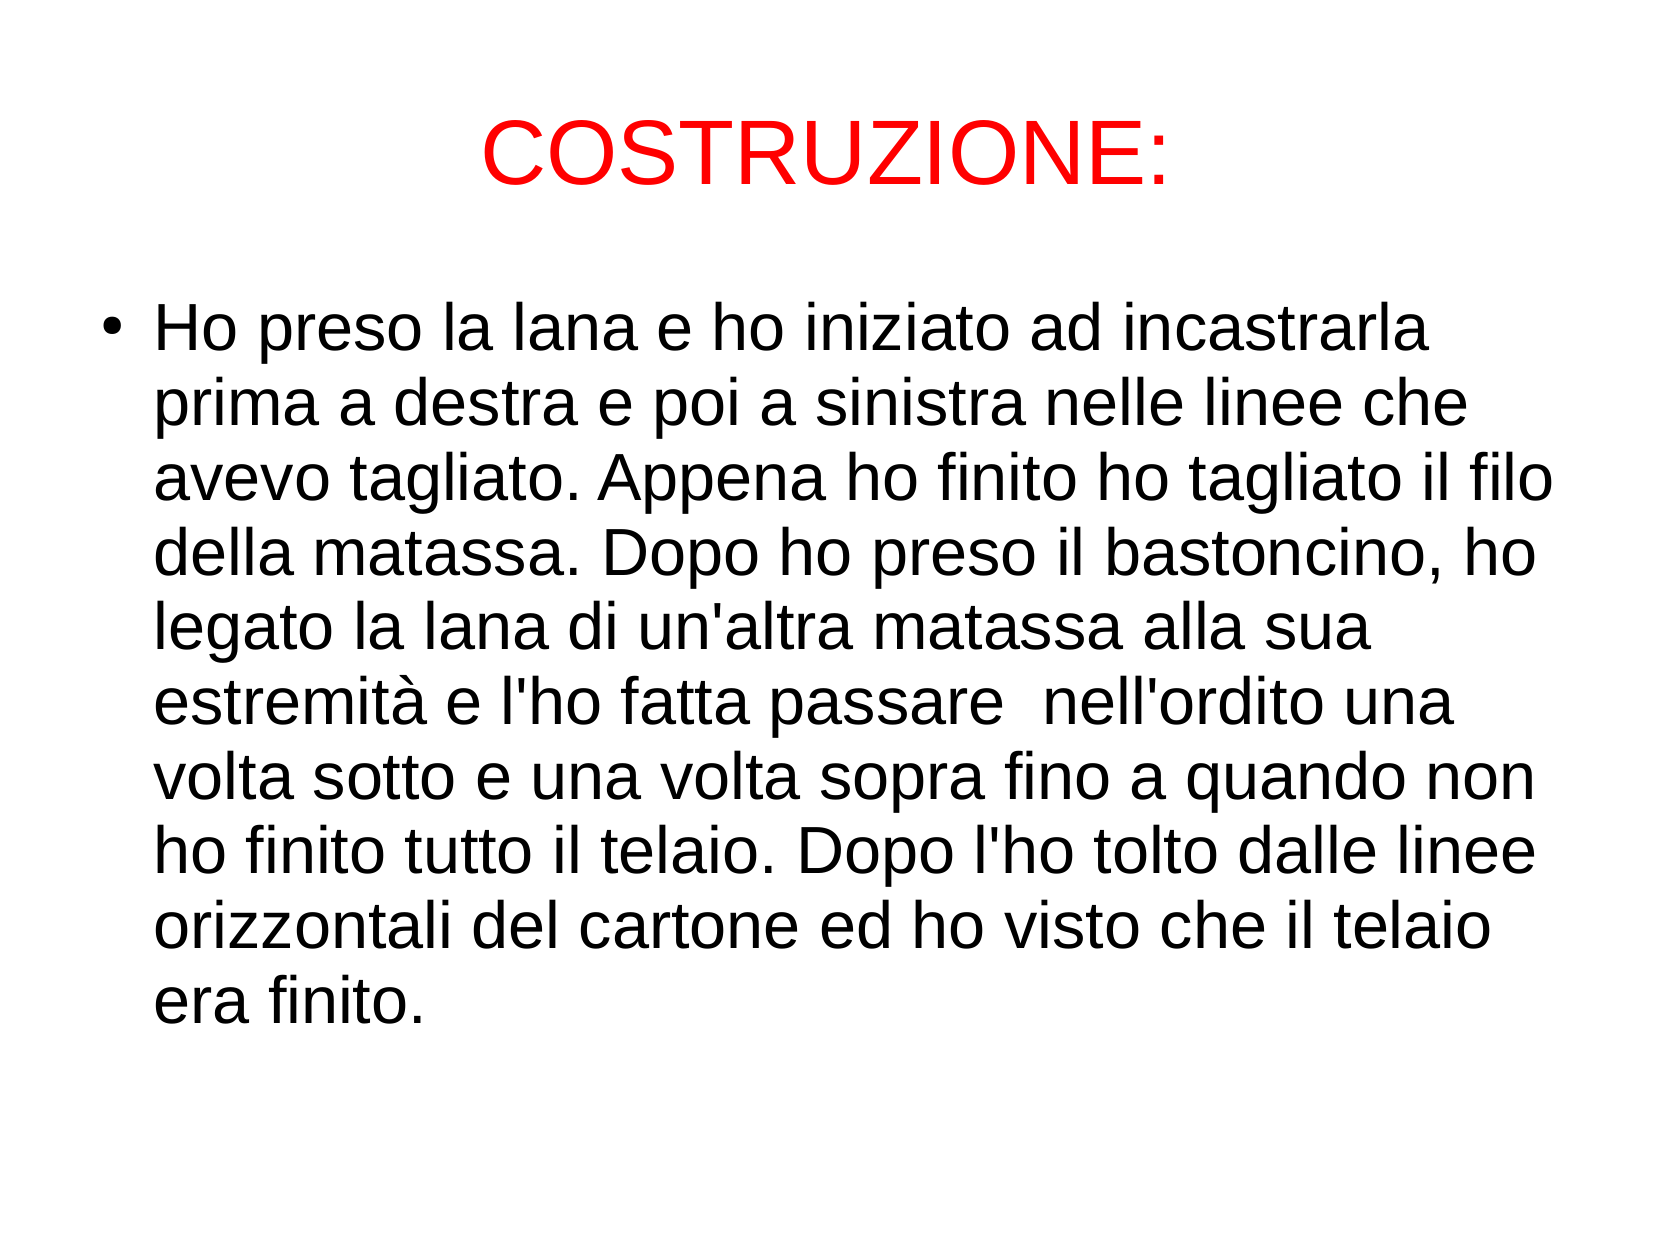

# COSTRUZIONE:
Ho preso la lana e ho iniziato ad incastrarla prima a destra e poi a sinistra nelle linee che avevo tagliato. Appena ho finito ho tagliato il filo della matassa. Dopo ho preso il bastoncino, ho legato la lana di un'altra matassa alla sua estremità e l'ho fatta passare nell'ordito una volta sotto e una volta sopra fino a quando non ho finito tutto il telaio. Dopo l'ho tolto dalle linee orizzontali del cartone ed ho visto che il telaio era finito.